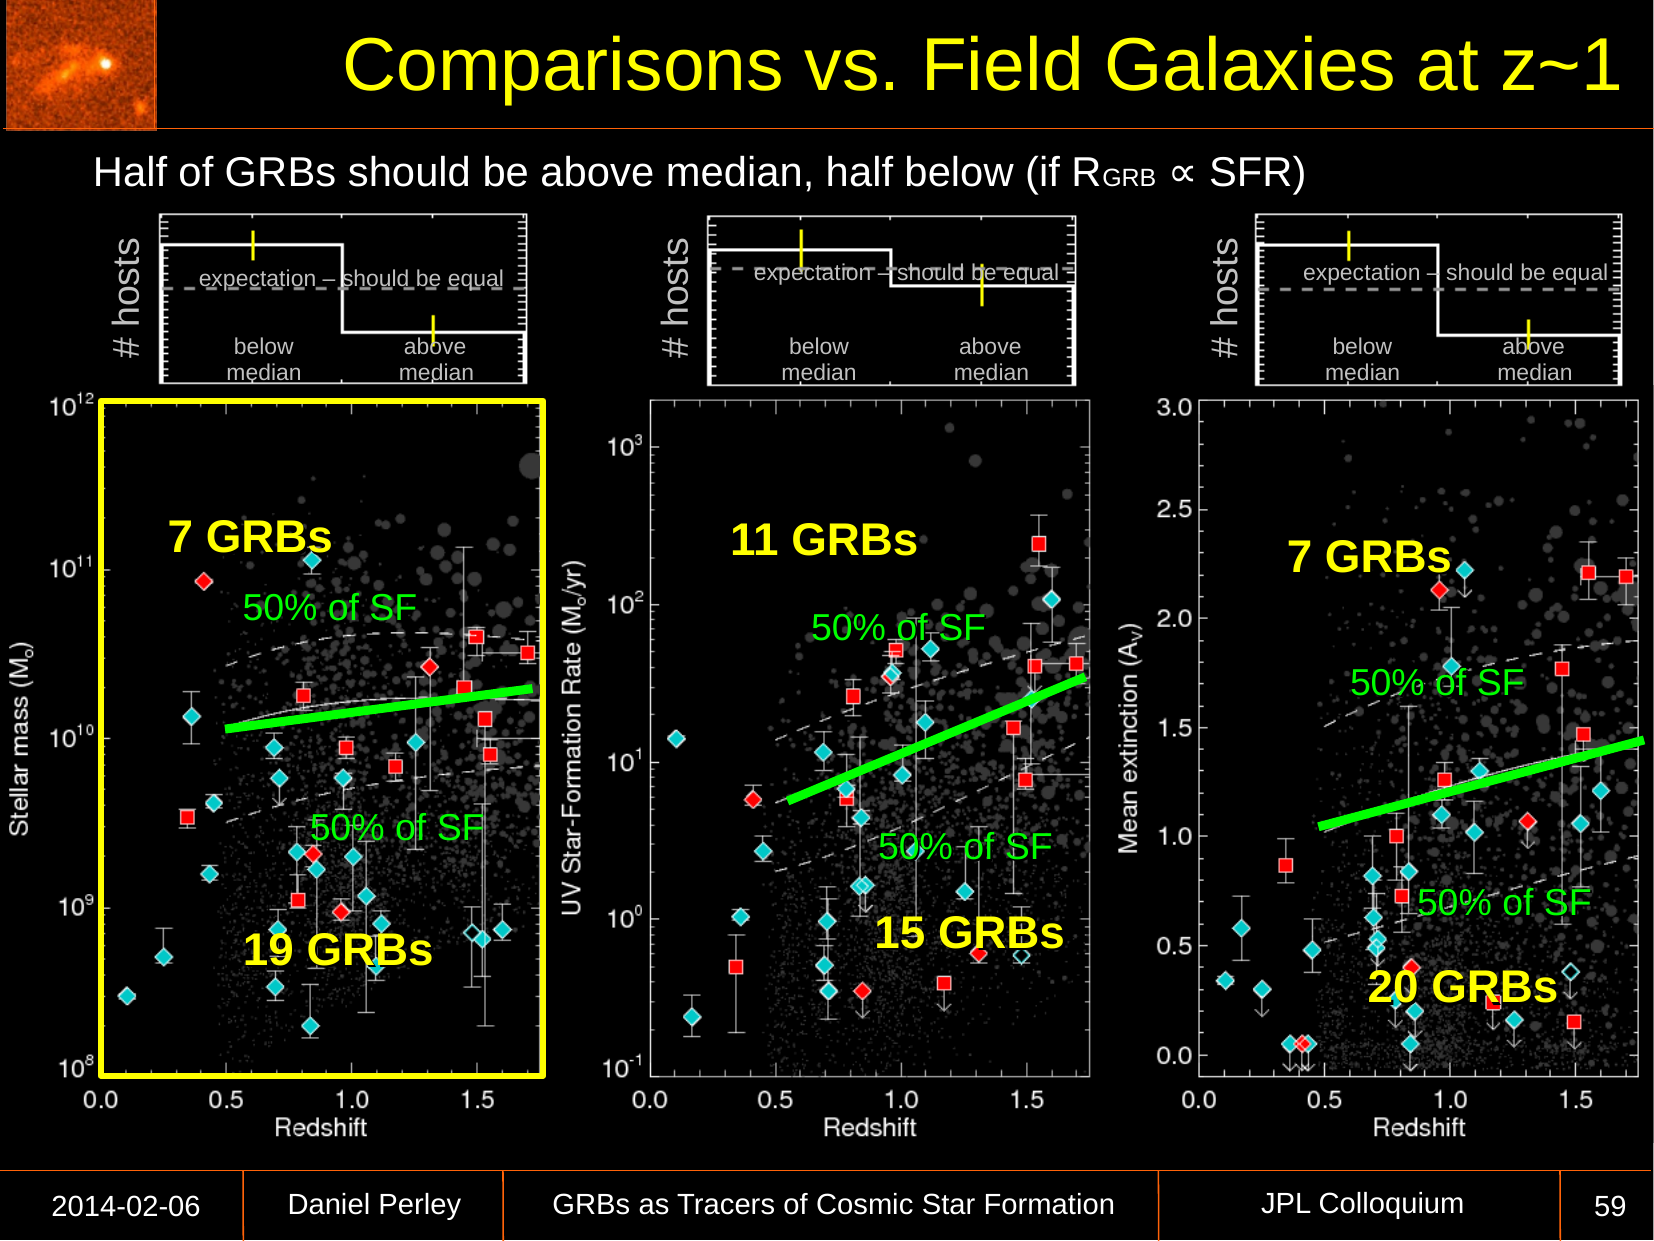

# Comparisons vs. Field Galaxies at z~1
Half of GRBs should be above median, half below (if RGRB ∝ SFR)
expectation – should be equal
expectation – should be equal
expectation – should be equal
# hosts
# hosts
# hosts
 below above
median median
 below above
median median
 below above
median median
7 GRBs
11 GRBs
7 GRBs
50% of SF
50% of SF
50% of SF
50% of SF
50% of SF
50% of SF
15 GRBs
19 GRBs
20 GRBs
2014-02-06
59